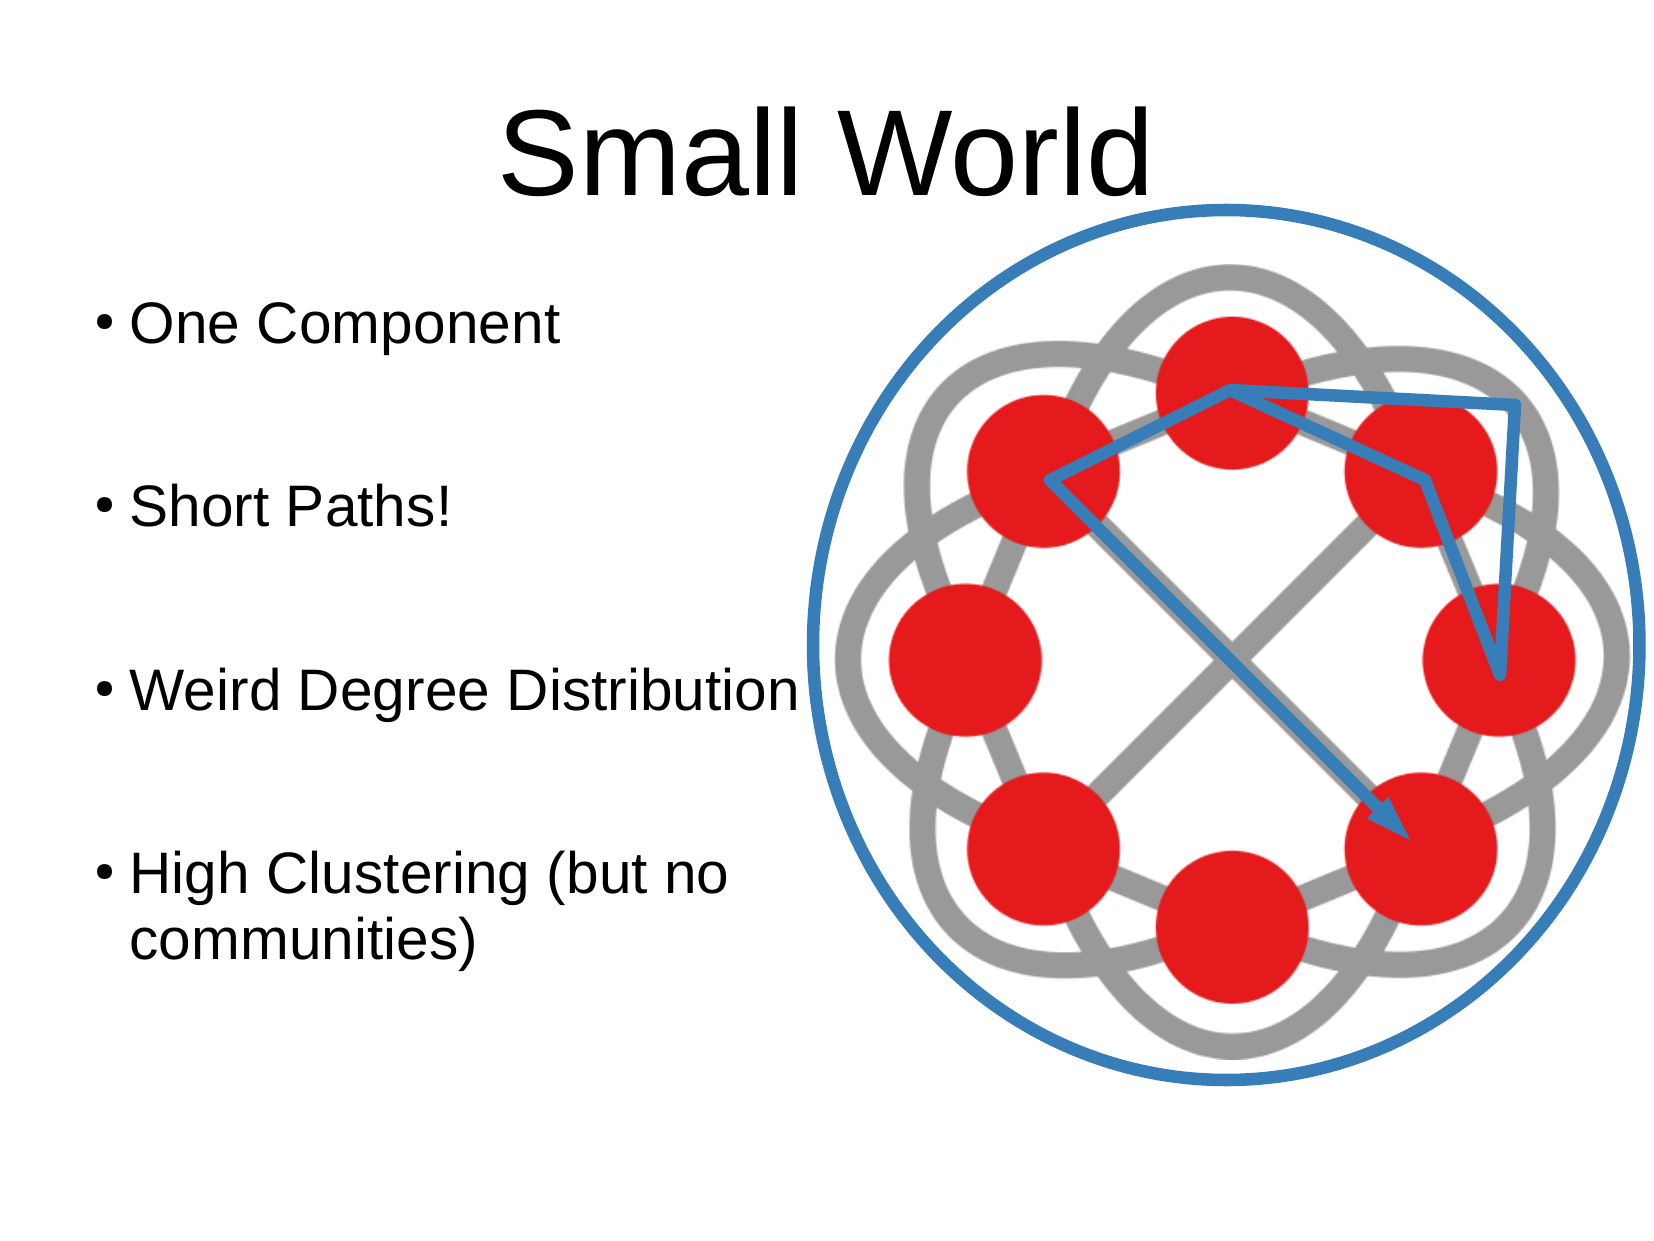

# Small World
One Component
Short Paths!
Weird Degree Distribution
High Clustering (but no communities)